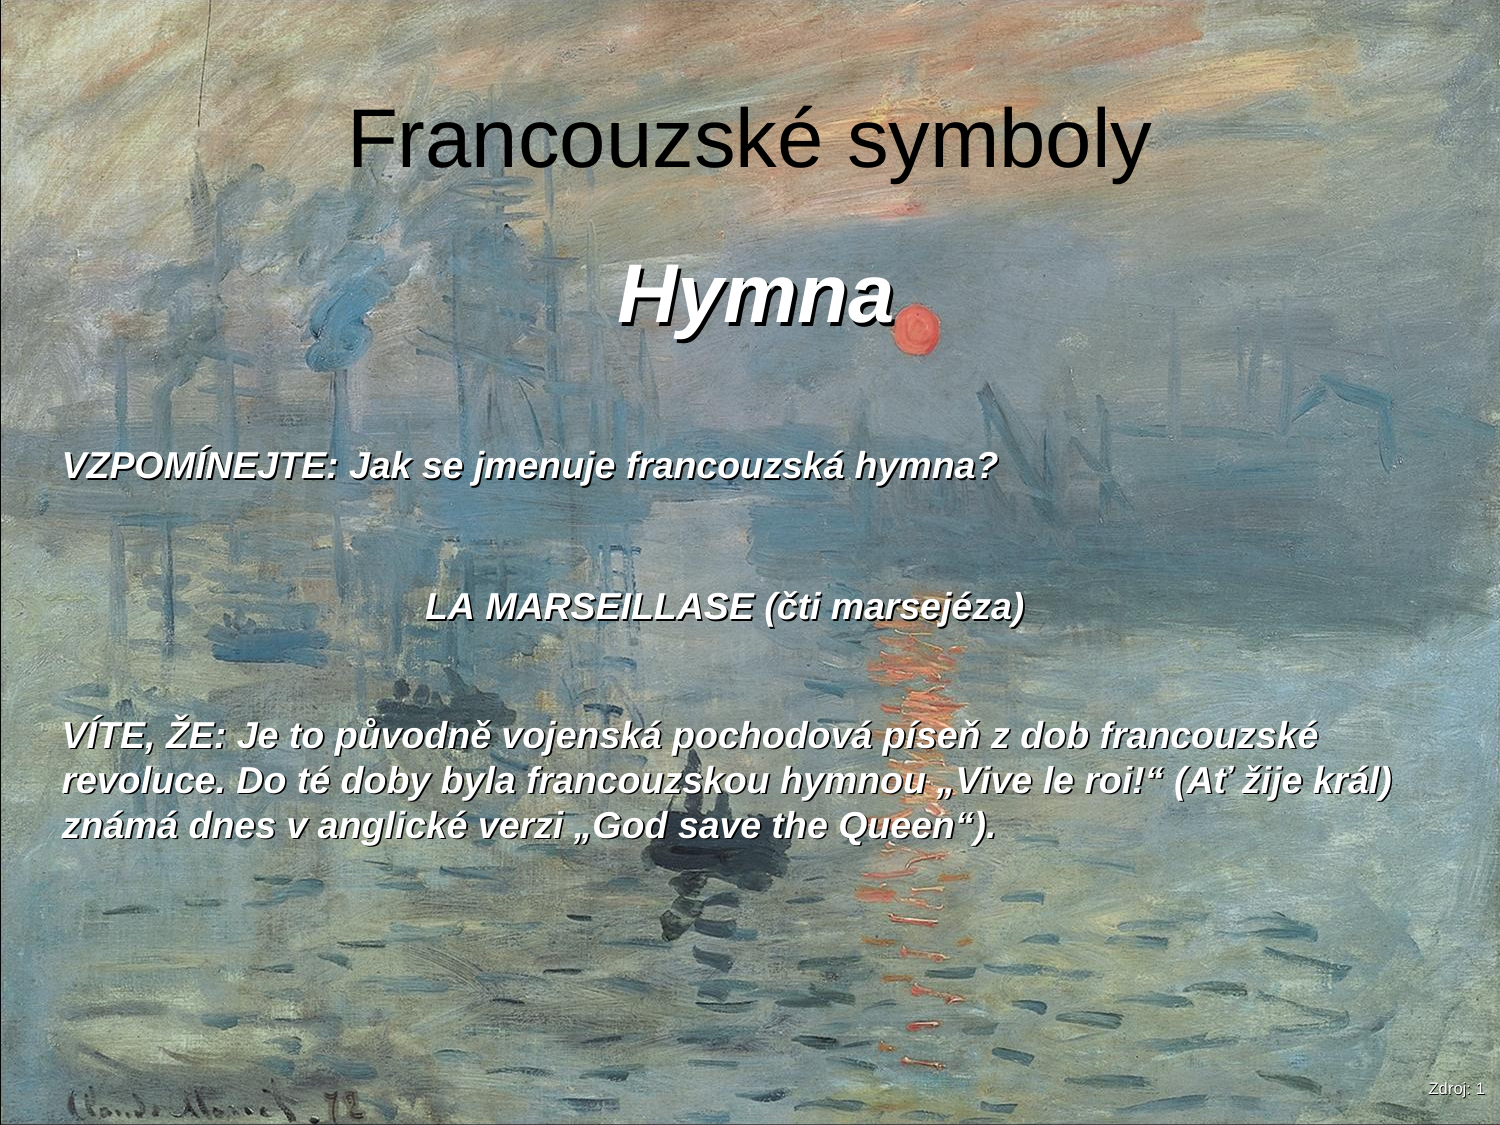

# Francouzské symboly
Hymna
VZPOMÍNEJTE: Jak se jmenuje francouzská hymna?
LA MARSEILLASE (čti marsejéza)
VÍTE, ŽE: Je to původně vojenská pochodová píseň z dob francouzské revoluce. Do té doby byla francouzskou hymnou „Vive le roi!“ (Ať žije král) známá dnes v anglické verzi „God save the Queen“).
Zdroj: 1